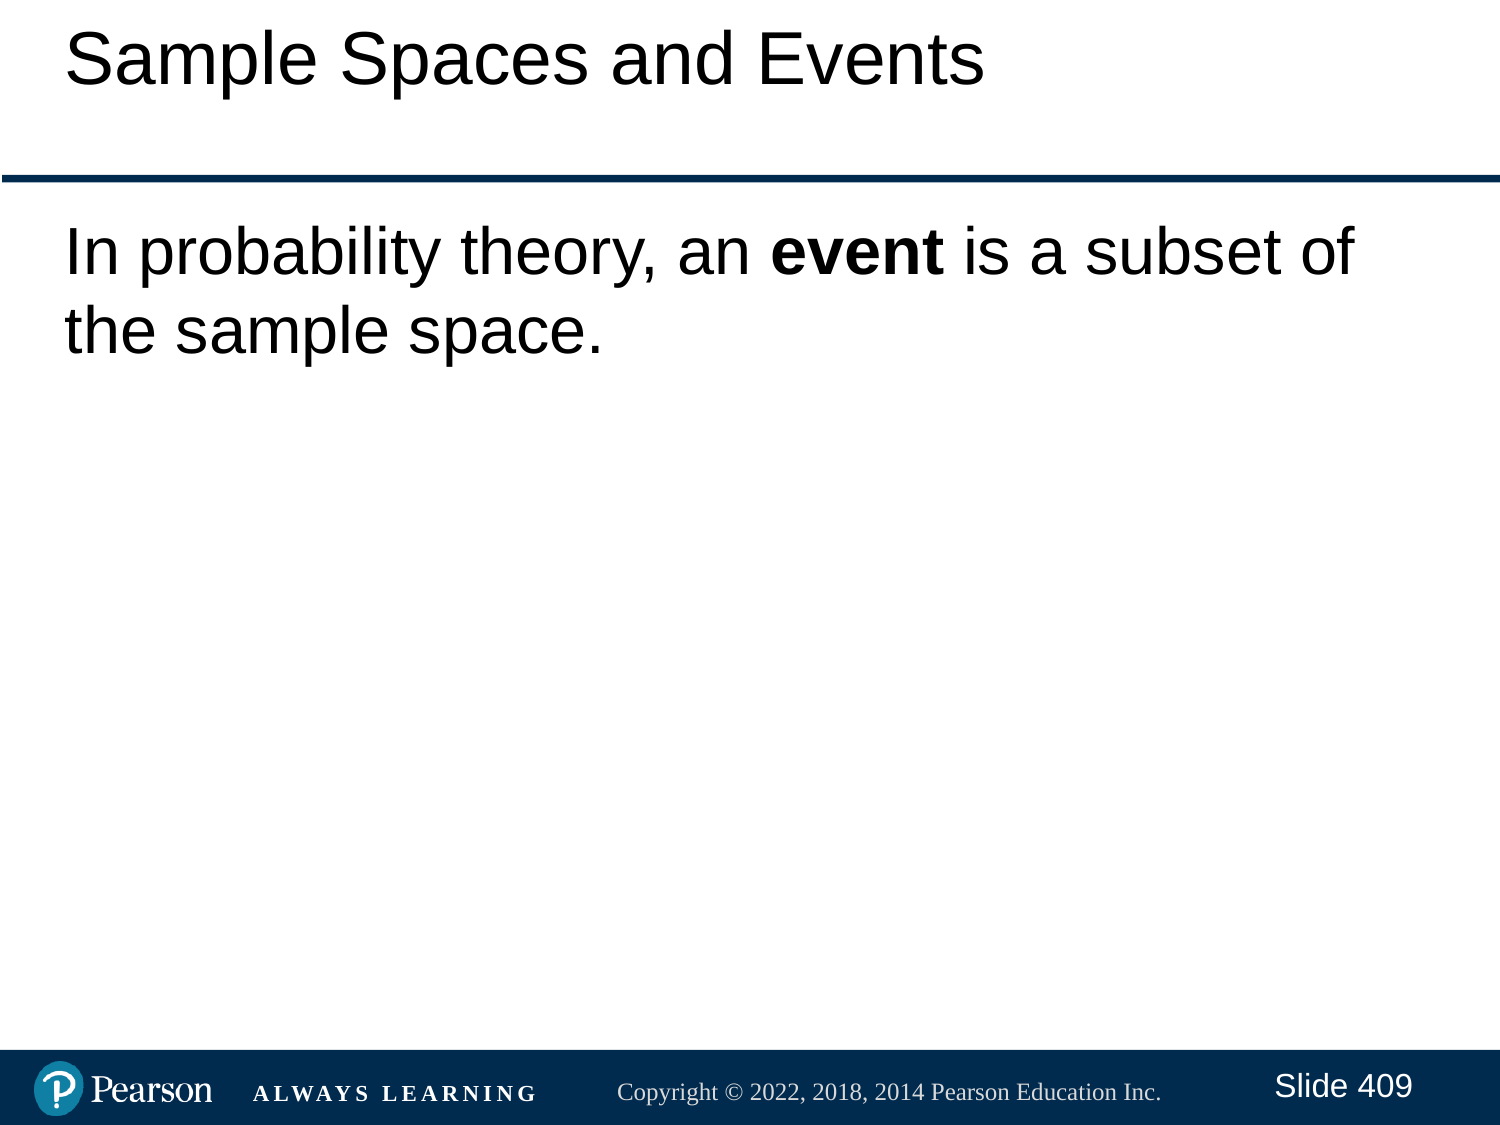

# Sample Spaces and Events
In probability theory, an event is a subset of the sample space.